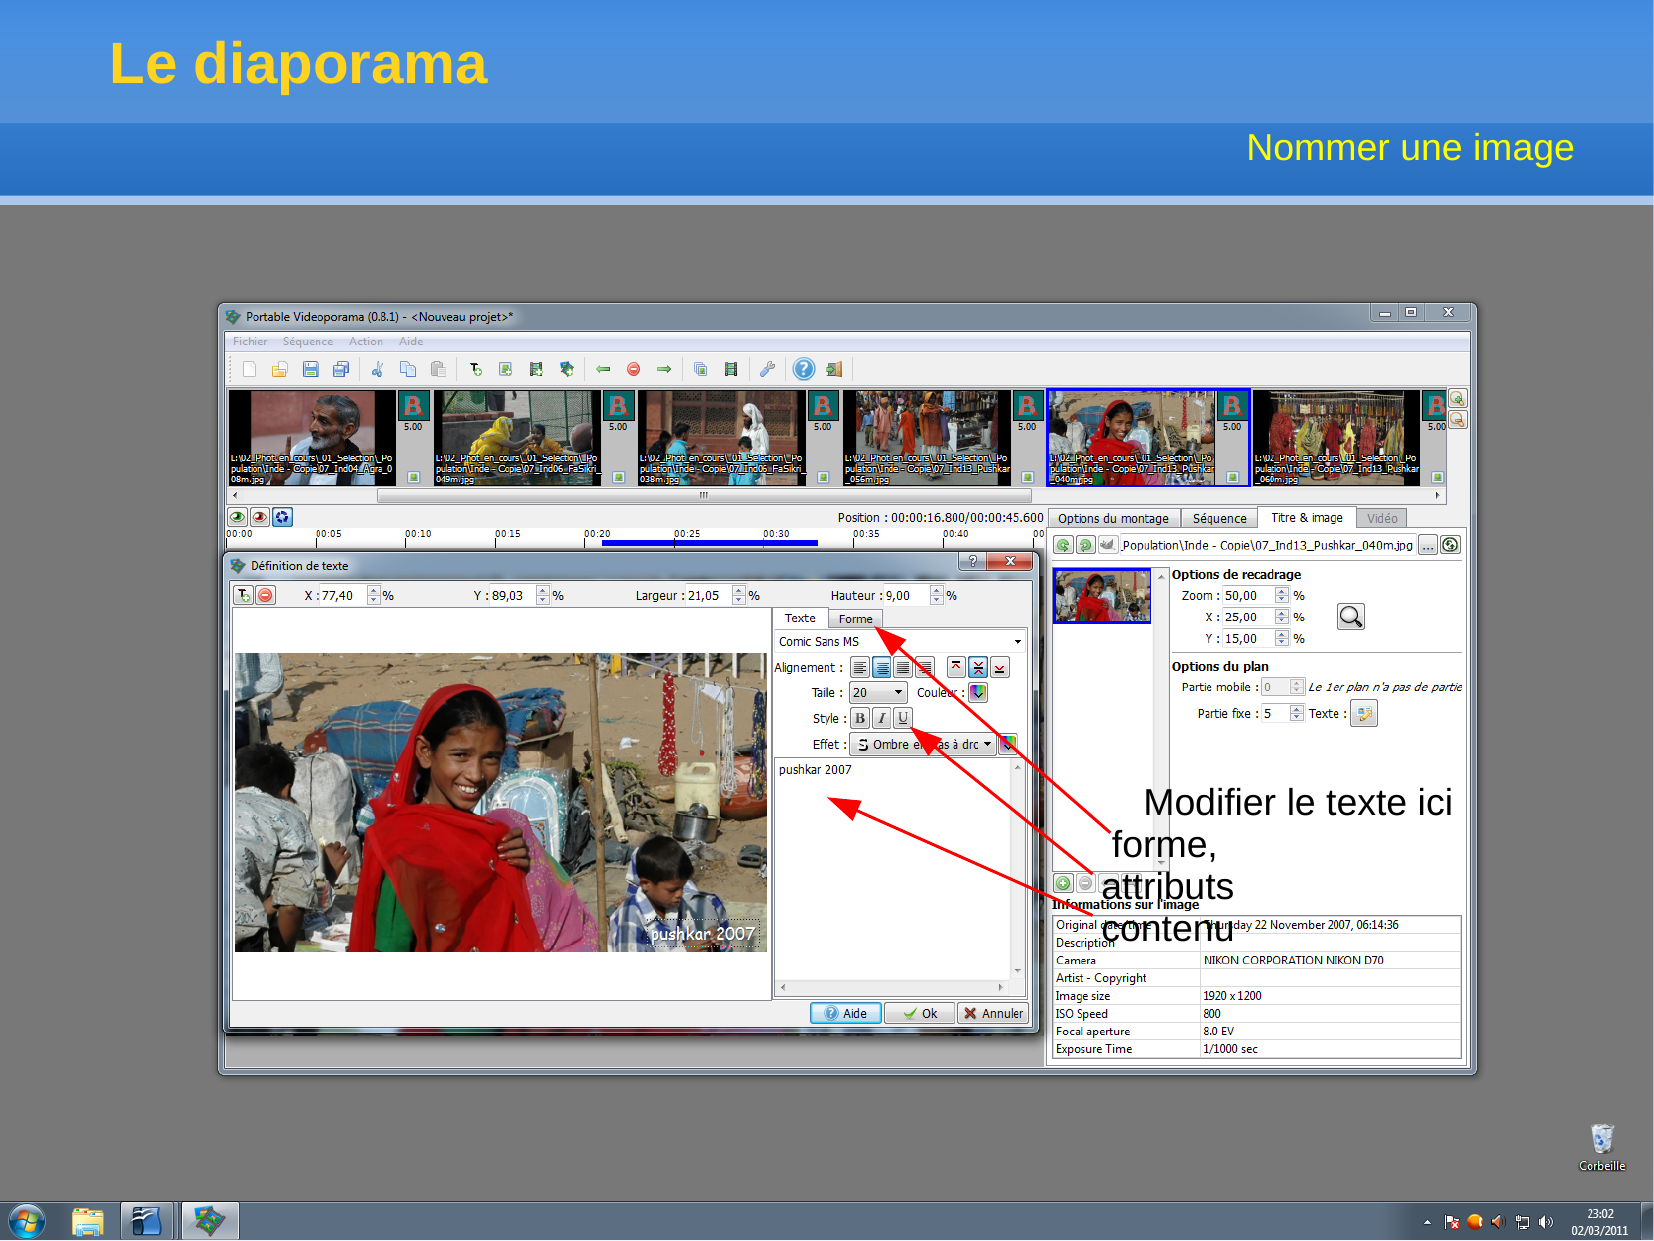

Le diaporama
 Nommer une image
#
 Modifier le texte ici
 forme,
attributs
contenu